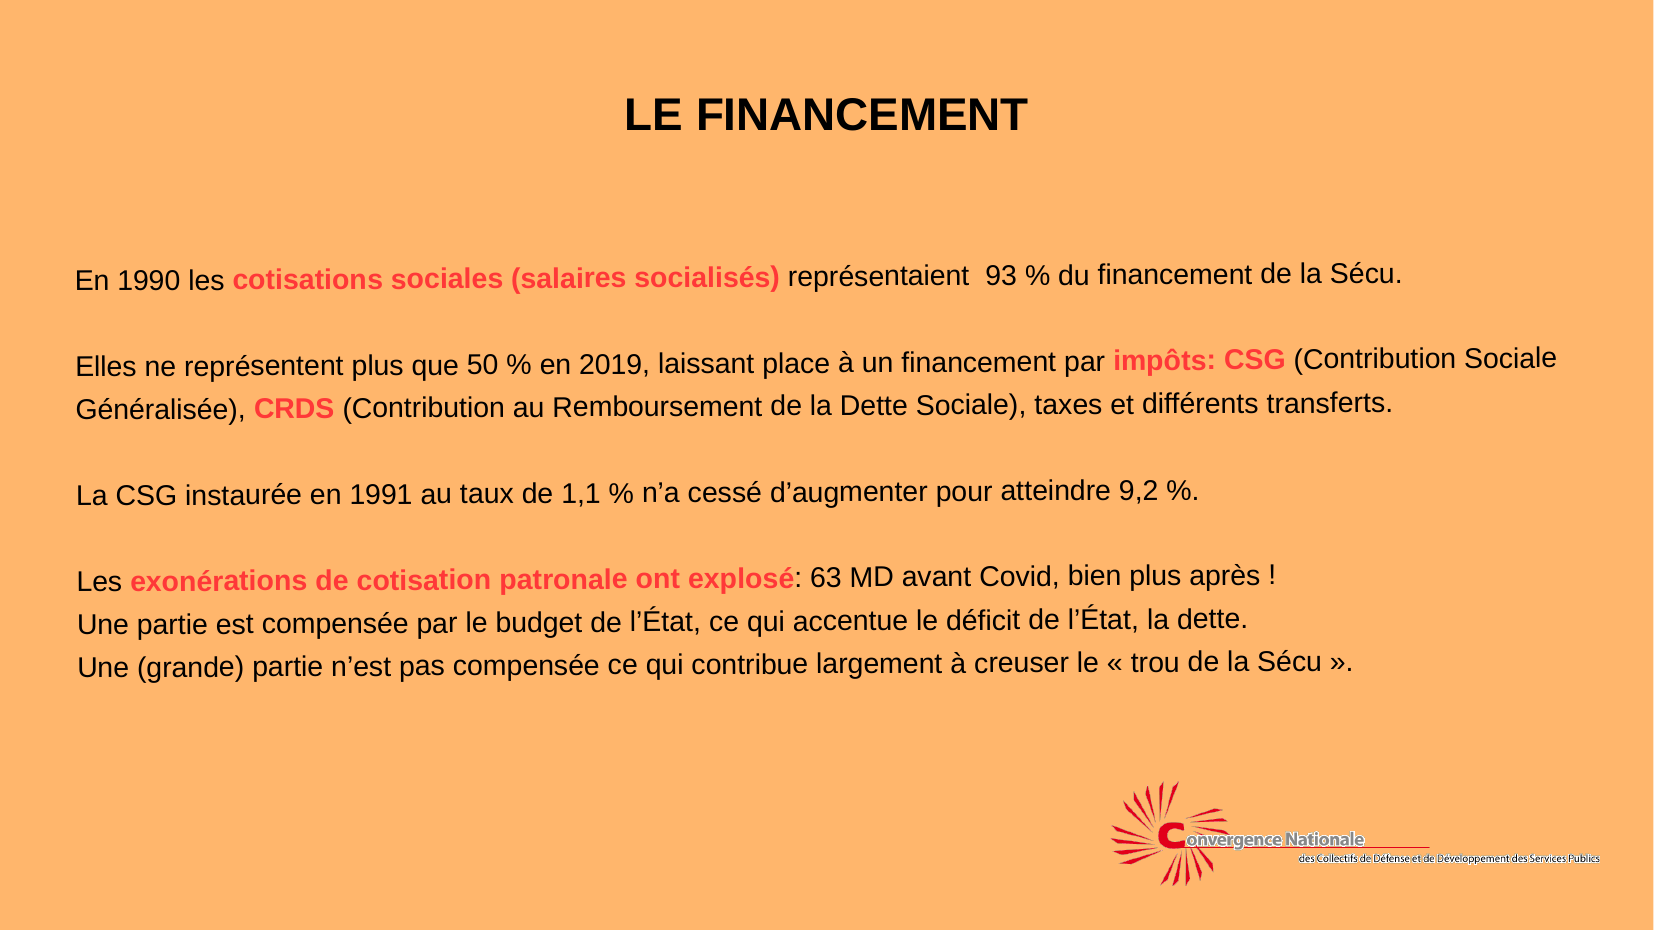

# LE FINANCEMENT
En 1990 les cotisations sociales (salaires socialisés) représentaient 93 % du financement de la Sécu.
Elles ne représentent plus que 50 % en 2019, laissant place à un financement par impôts: CSG (Contribution Sociale
Généralisée), CRDS (Contribution au Remboursement de la Dette Sociale), taxes et différents transferts.
La CSG instaurée en 1991 au taux de 1,1 % n’a cessé d’augmenter pour atteindre 9,2 %.
Les exonérations de cotisation patronale ont explosé: 63 MD avant Covid, bien plus après !
Une partie est compensée par le budget de l’État, ce qui accentue le déficit de l’État, la dette.
Une (grande) partie n’est pas compensée ce qui contribue largement à creuser le « trou de la Sécu ».